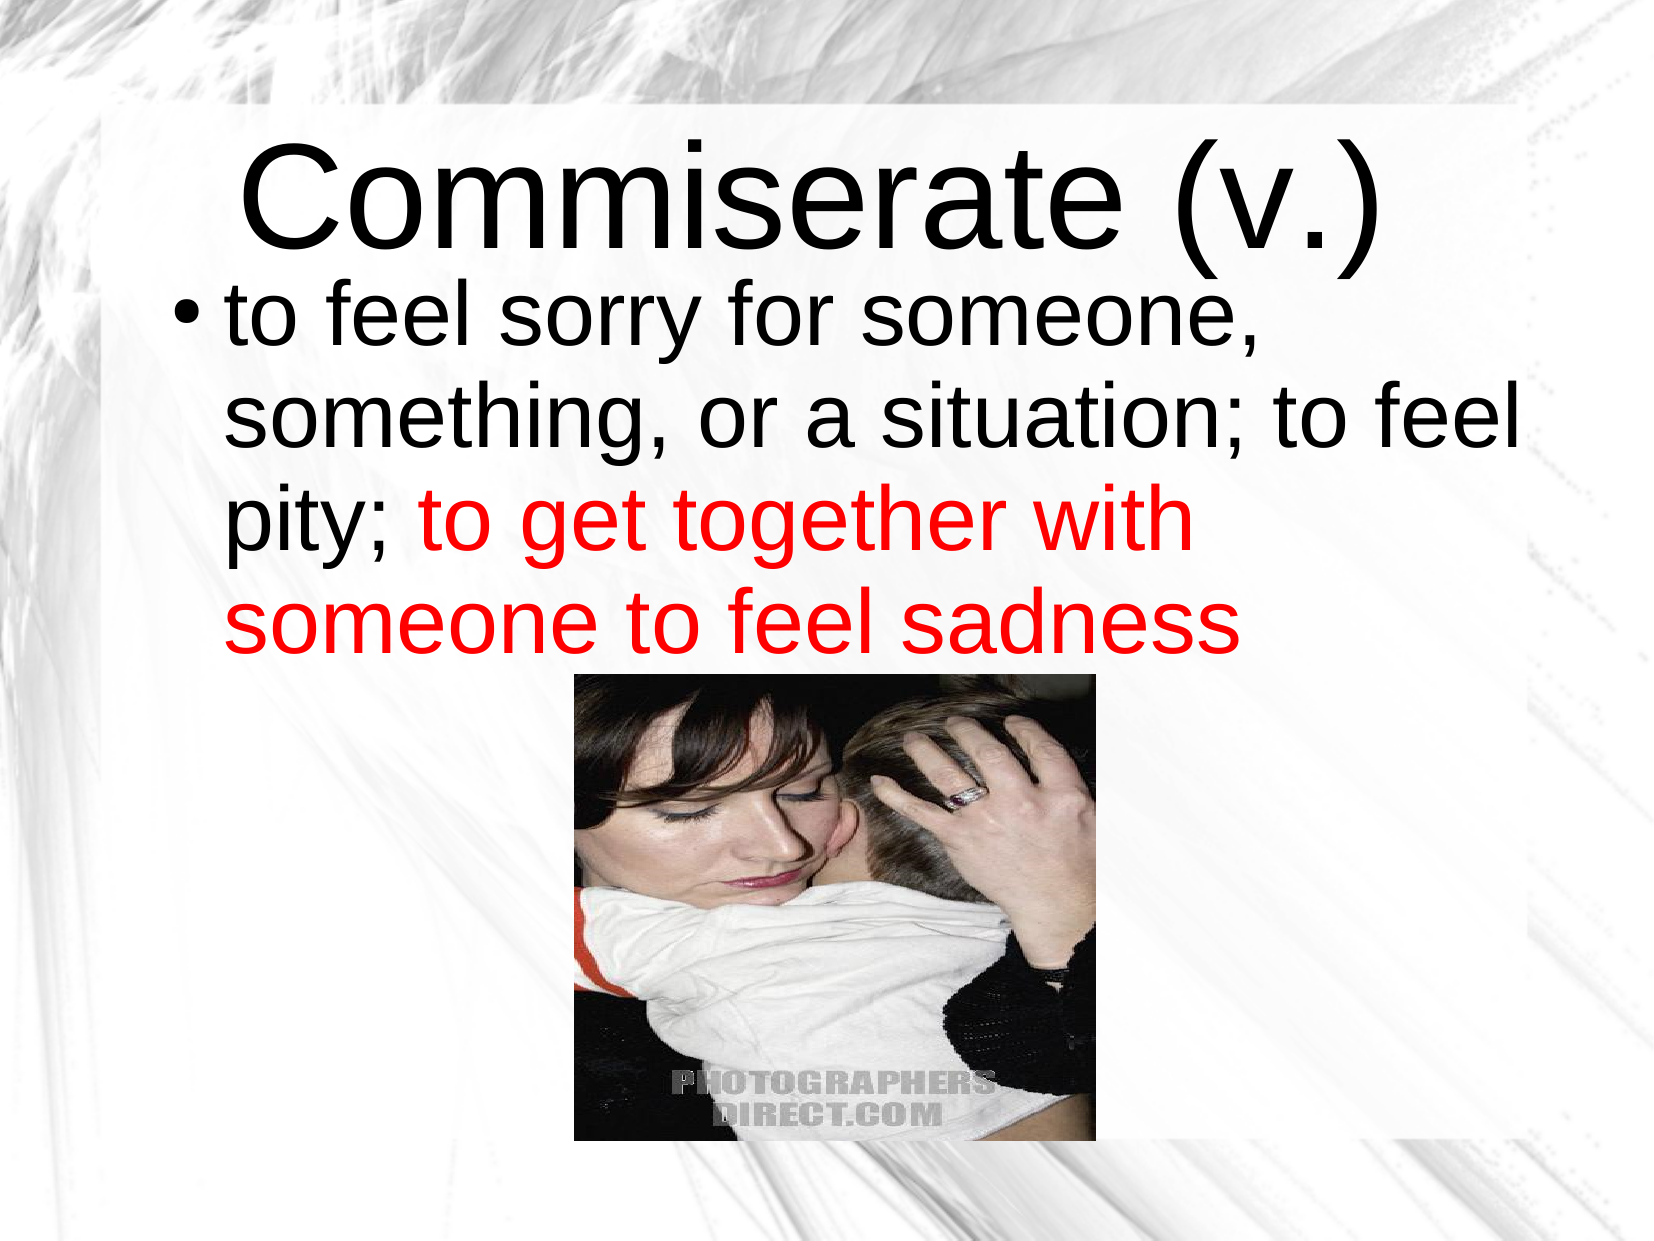

# Commiserate (v.)
to feel sorry for someone, something, or a situation; to feel pity; to get together with someone to feel sadness